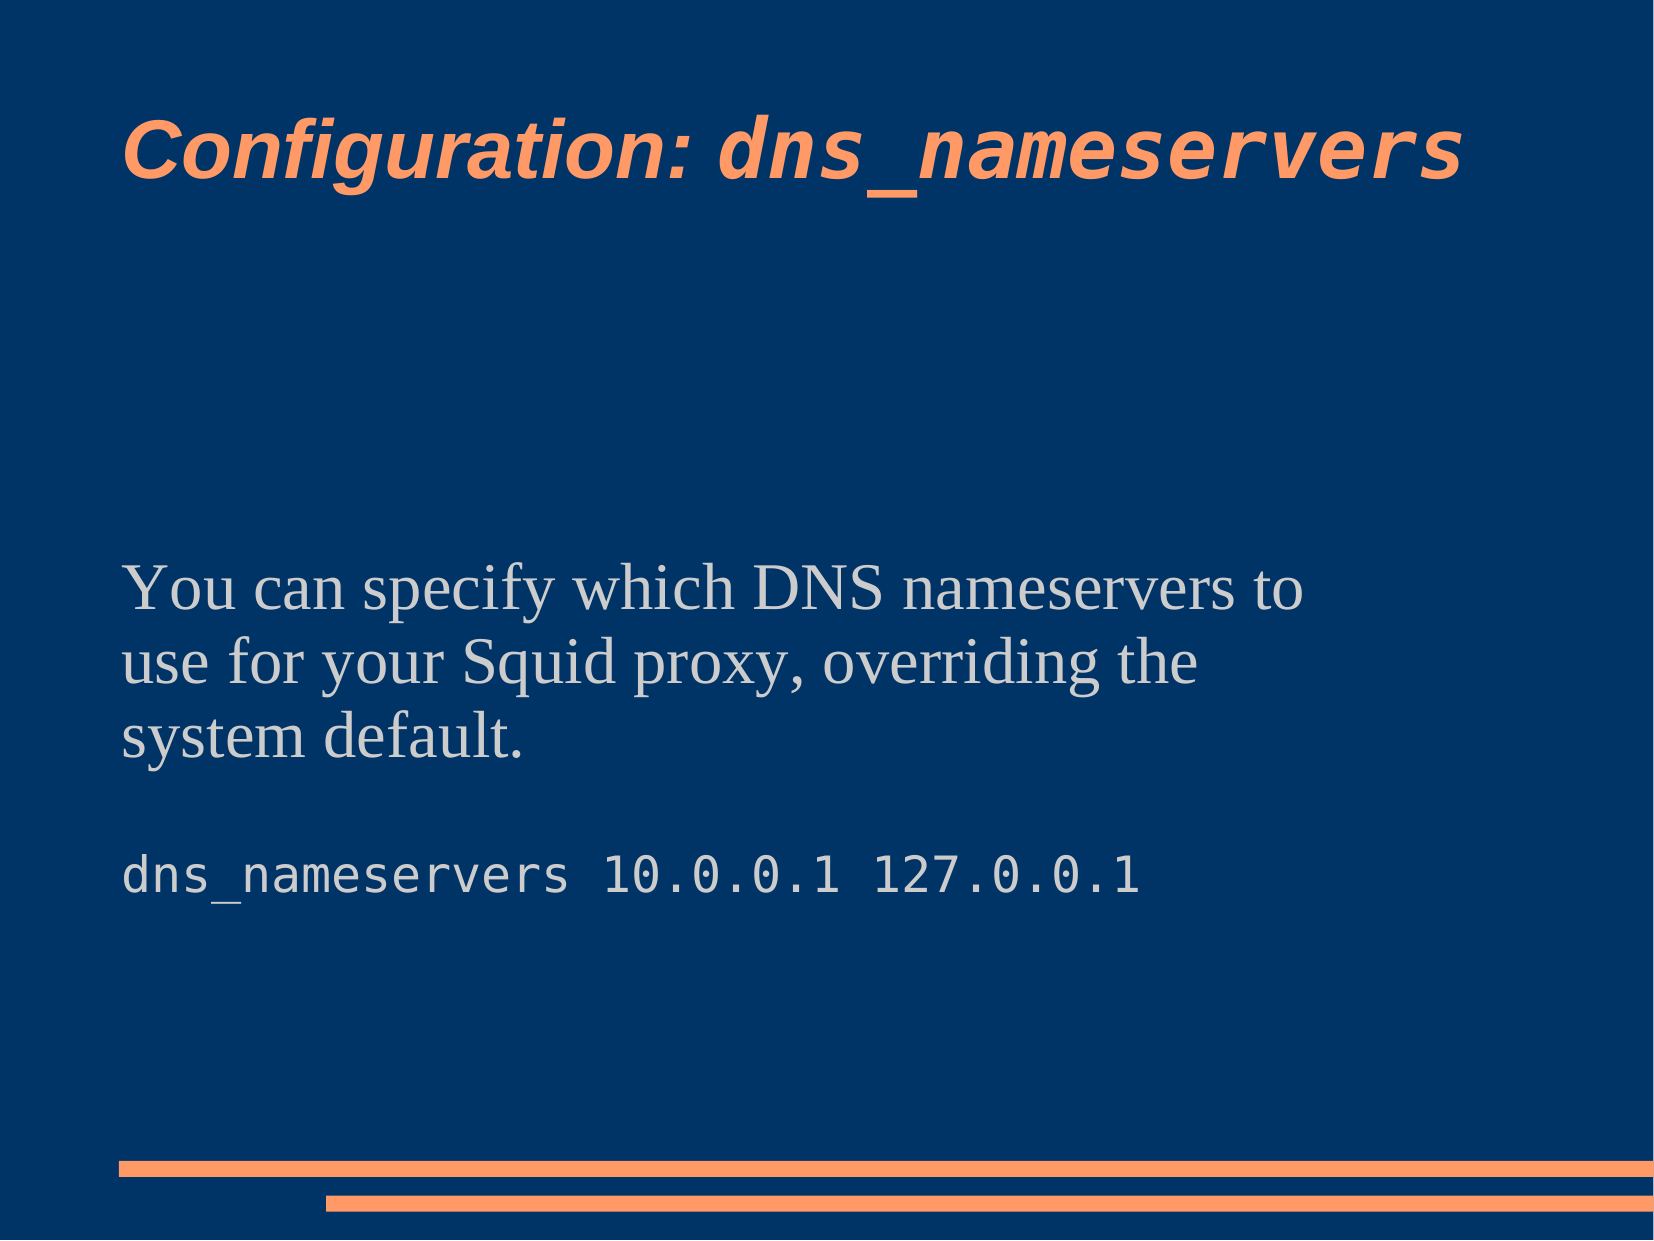

# Configuration: dns_nameservers
You can specify which DNS nameservers to
use for your Squid proxy, overriding the
system default.
dns_nameservers 10.0.0.1 127.0.0.1